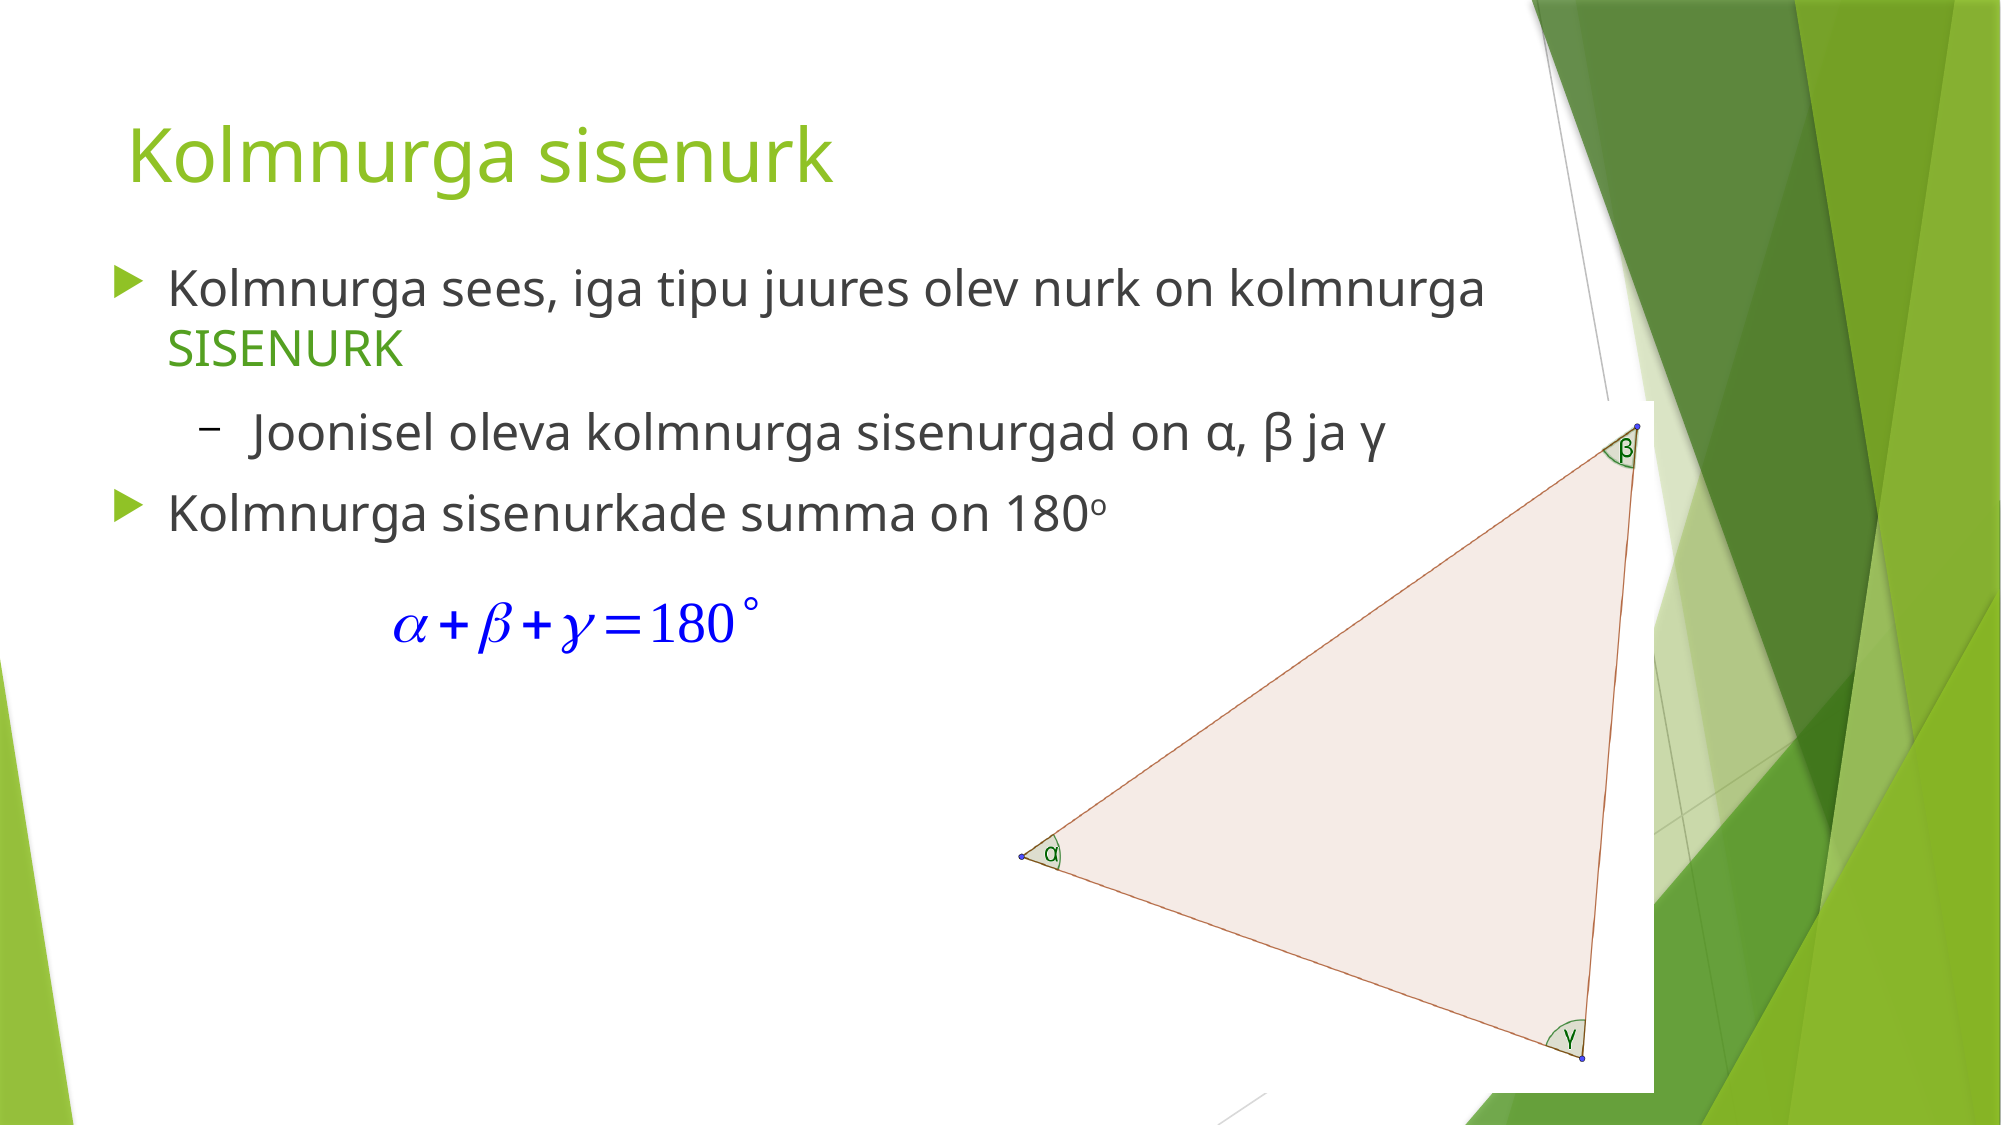

# Kolmnurga sisenurk
Kolmnurga sees, iga tipu juures olev nurk on kolmnurga SISENURK
Joonisel oleva kolmnurga sisenurgad on α, β ja γ
Kolmnurga sisenurkade summa on 180o